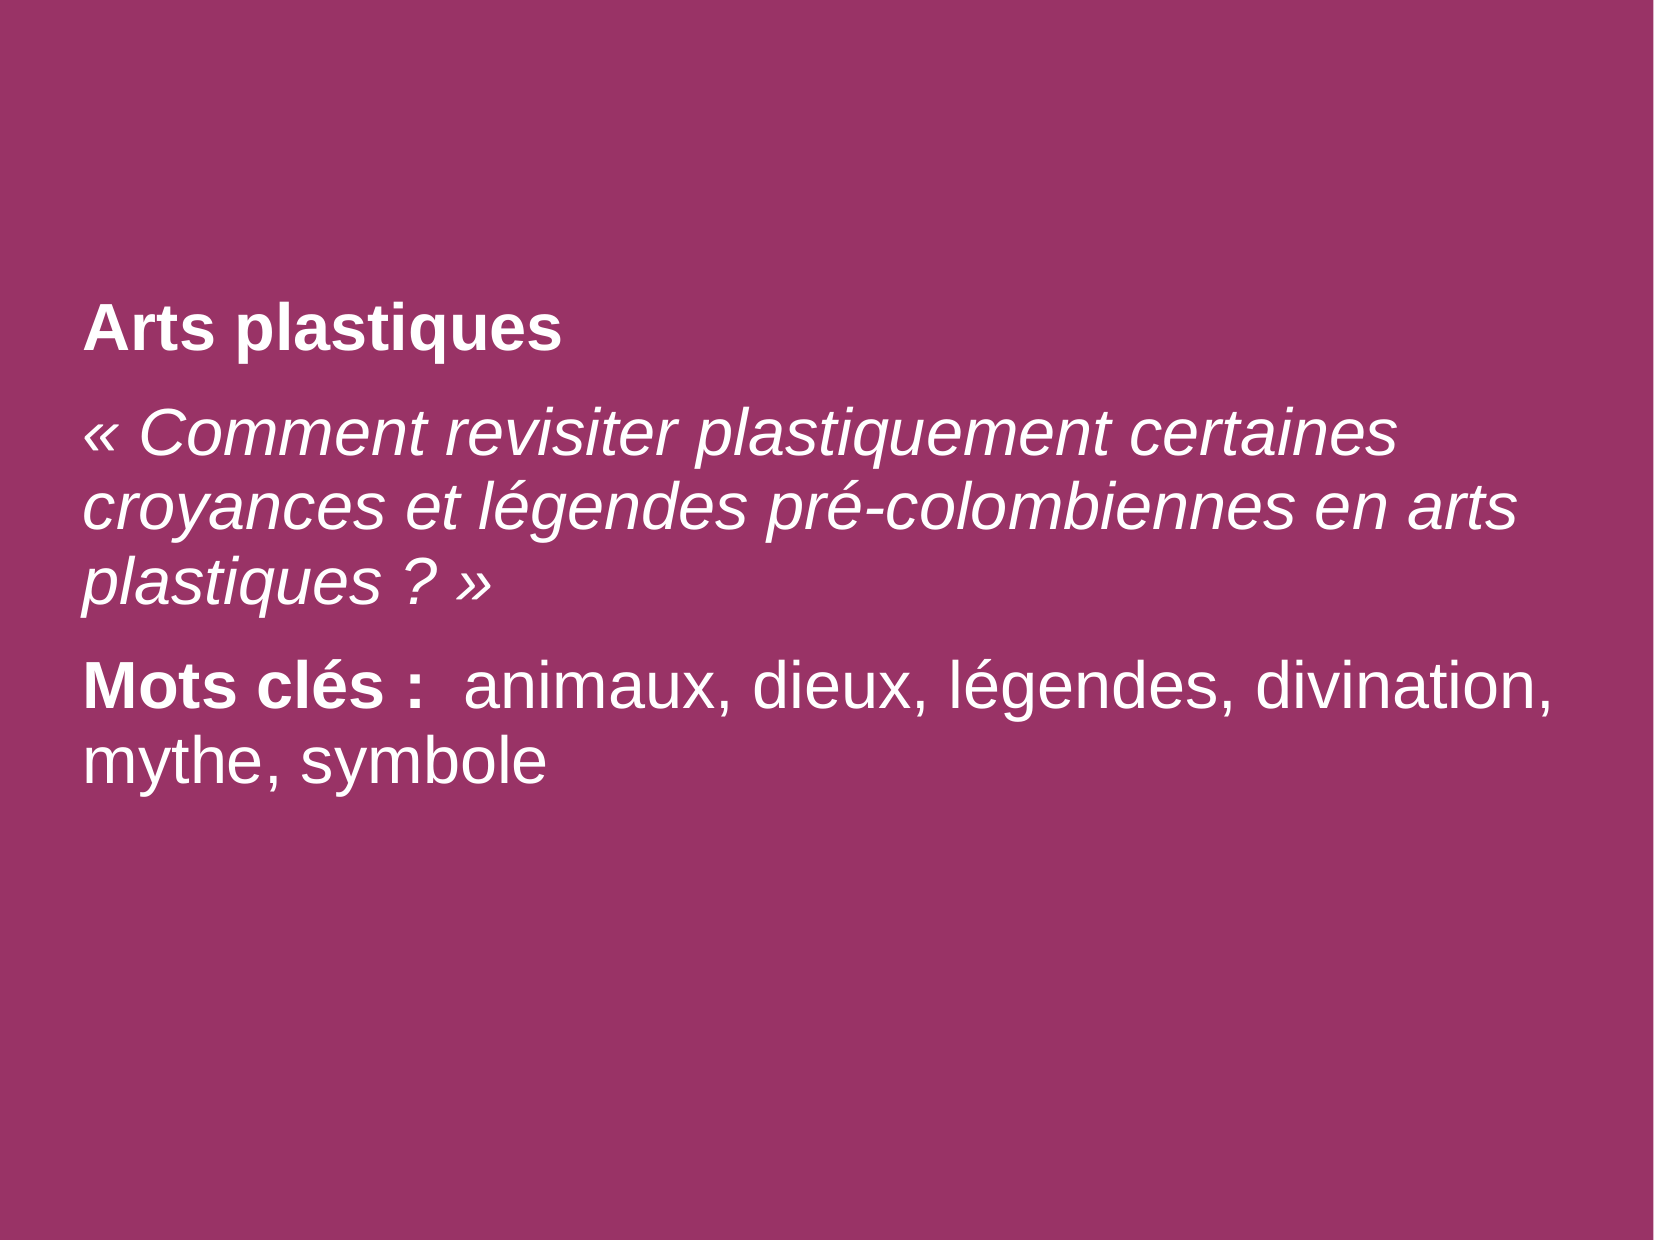

#
Arts plastiques
« Comment revisiter plastiquement certaines croyances et légendes pré-colombiennes en arts plastiques ? »
Mots clés : animaux, dieux, légendes, divination, mythe, symbole